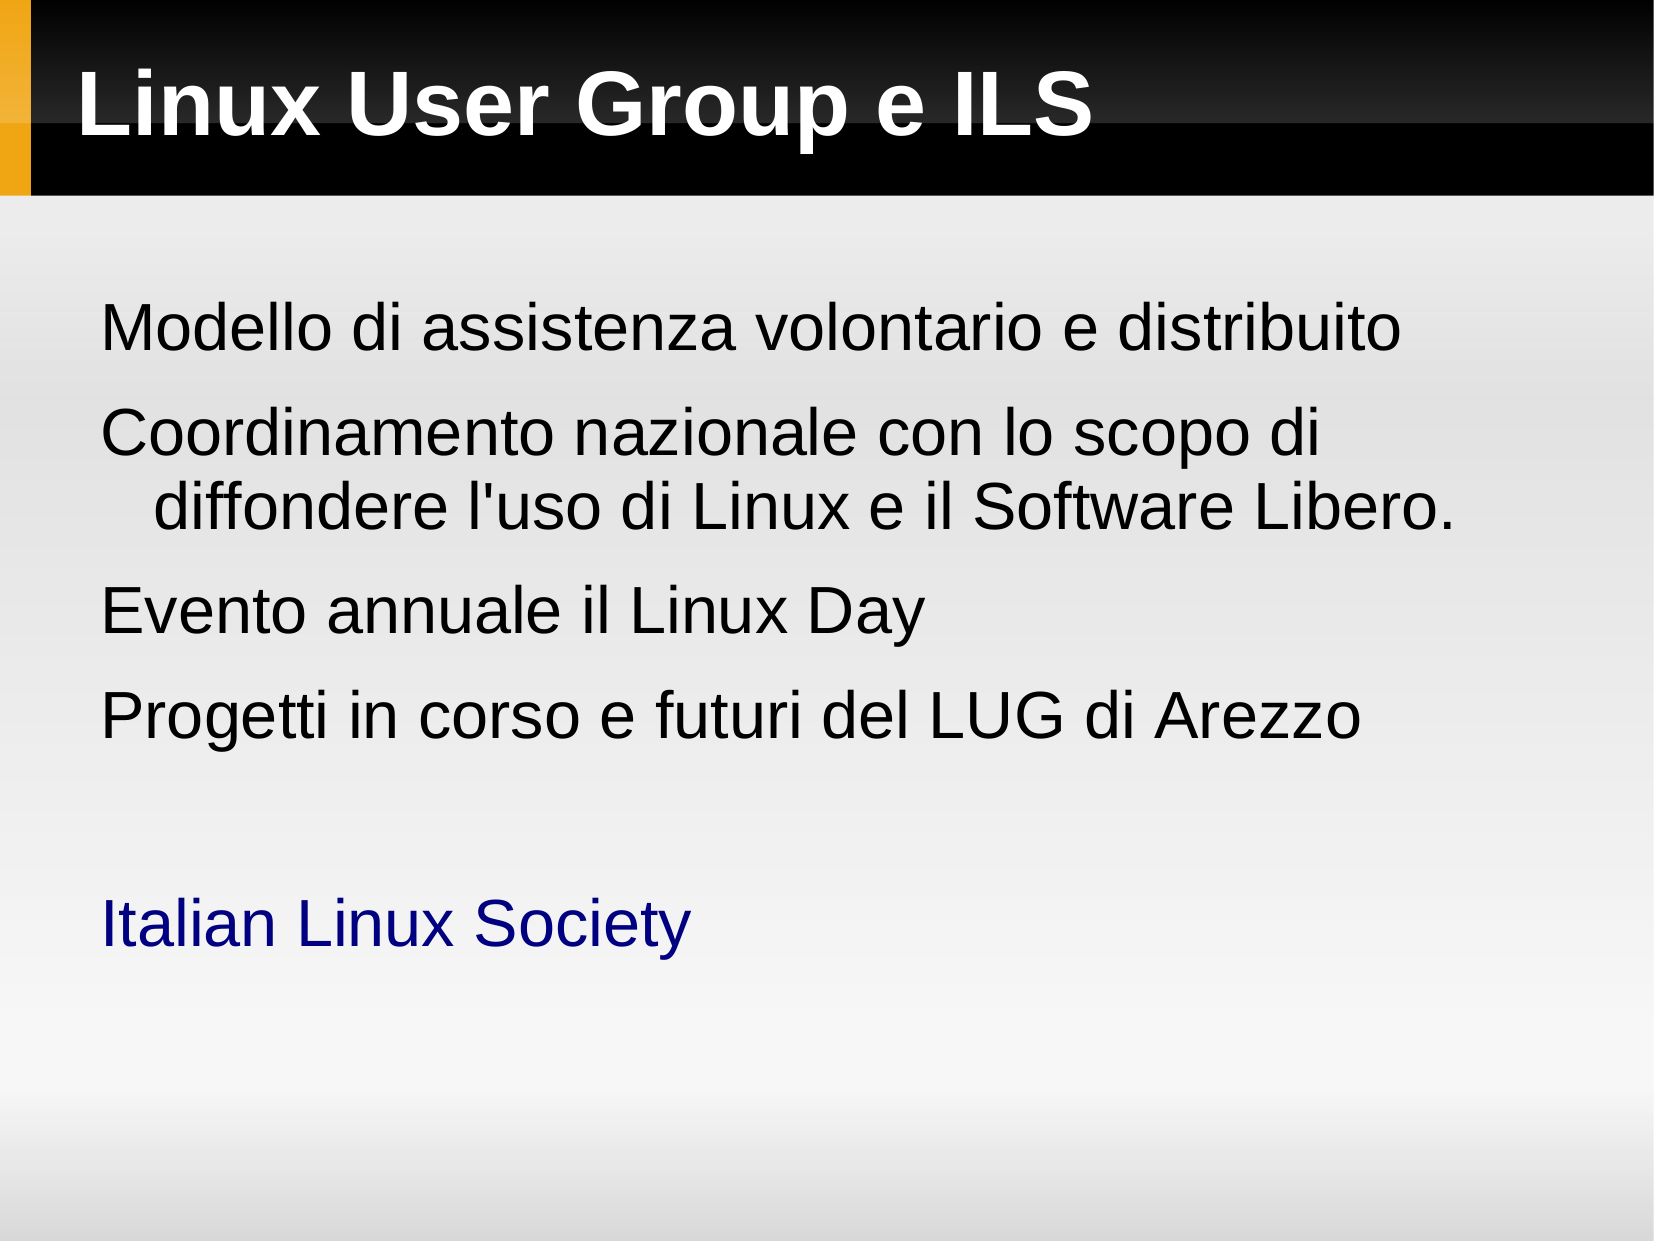

# Linux User Group e ILS
Modello di assistenza volontario e distribuito
Coordinamento nazionale con lo scopo di diffondere l'uso di Linux e il Software Libero.
Evento annuale il Linux Day
Progetti in corso e futuri del LUG di Arezzo
Italian Linux Society